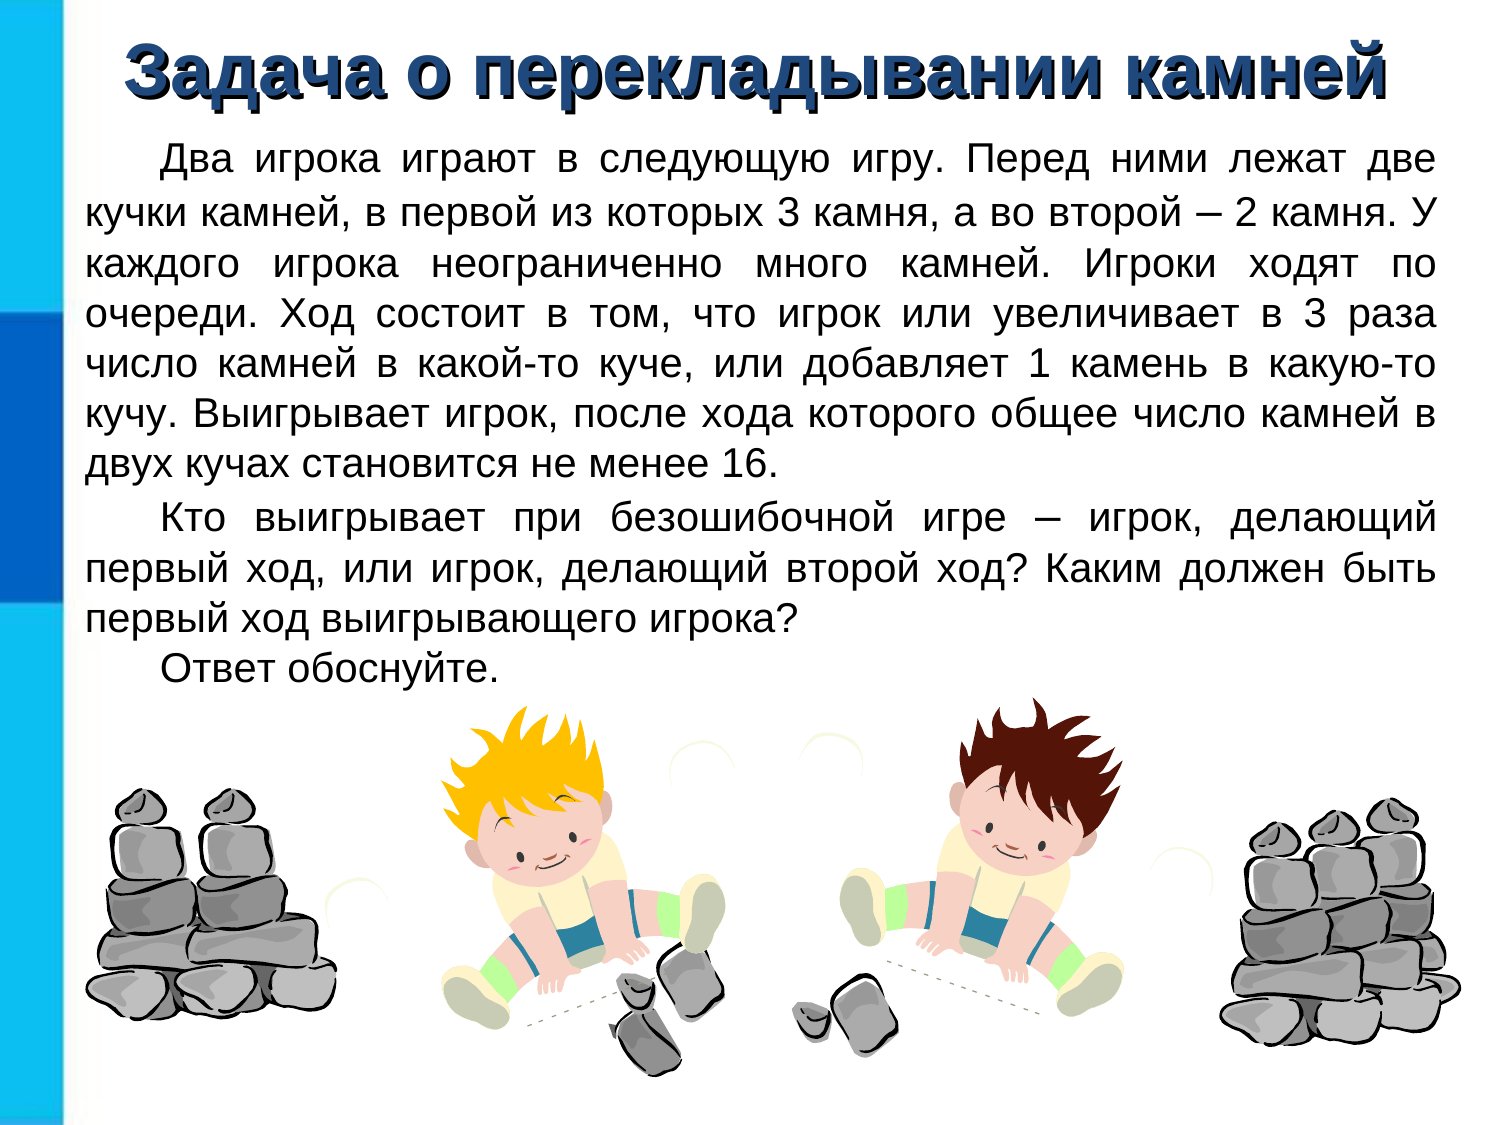

Задача о перекладывании камней
Два игрока играют в следующую игру. Перед ними лежат две кучки камней, в первой из которых 3 камня, а во второй – 2 камня. У каждого игрока неограниченно много камней. Игроки ходят по очереди. Ход состоит в том, что игрок или увеличивает в 3 раза число камней в какой-то куче, или добавляет 1 камень в какую-то кучу. Выигрывает игрок, после хода которого общее число камней в двух кучах становится не менее 16.
Кто выигрывает при безошибочной игре – игрок, делающий первый ход, или игрок, делающий второй ход? Каким должен быть первый ход выигрывающего игрока?
Ответ обоснуйте.